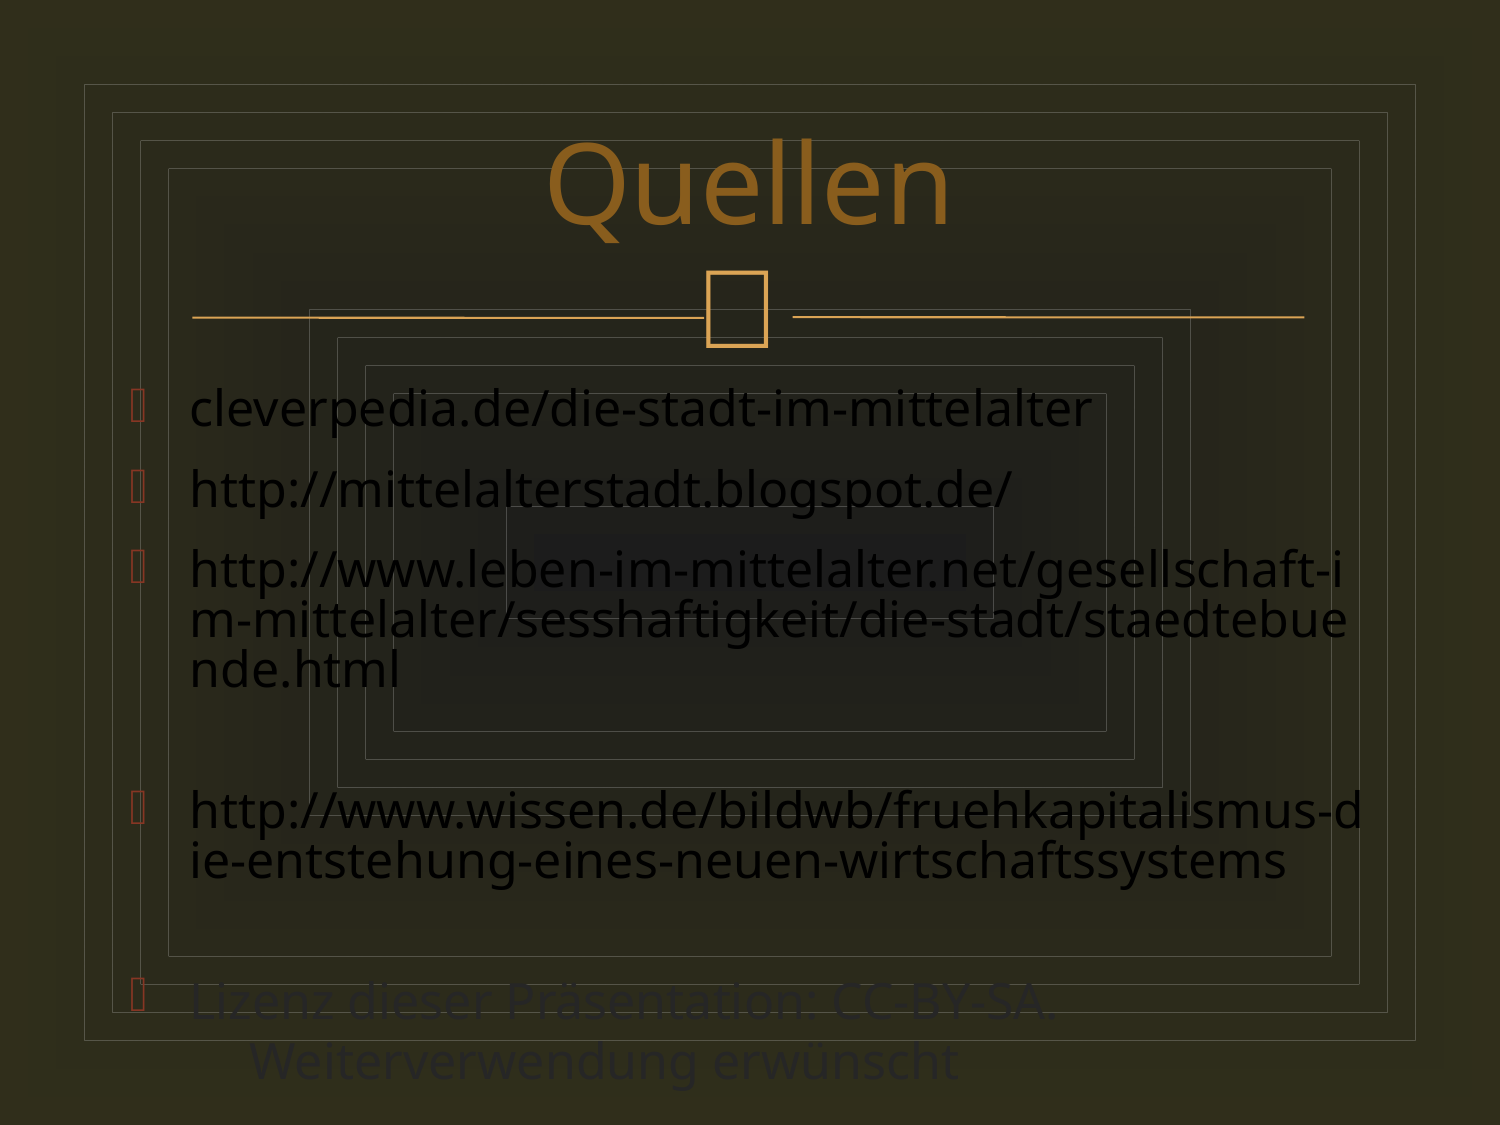

Quellen
# cleverpedia.de/die-stadt-im-mittelalter
http://mittelalterstadt.blogspot.de/
http://www.leben-im-mittelalter.net/gesellschaft-im-mittelalter/sesshaftigkeit/die-stadt/staedtebuende.html
http://www.wissen.de/bildwb/fruehkapitalismus-die-entstehung-eines-neuen-wirtschaftssystems
Lizenz dieser Präsentation: CC-BY-SA. Weiterverwendung erwünscht